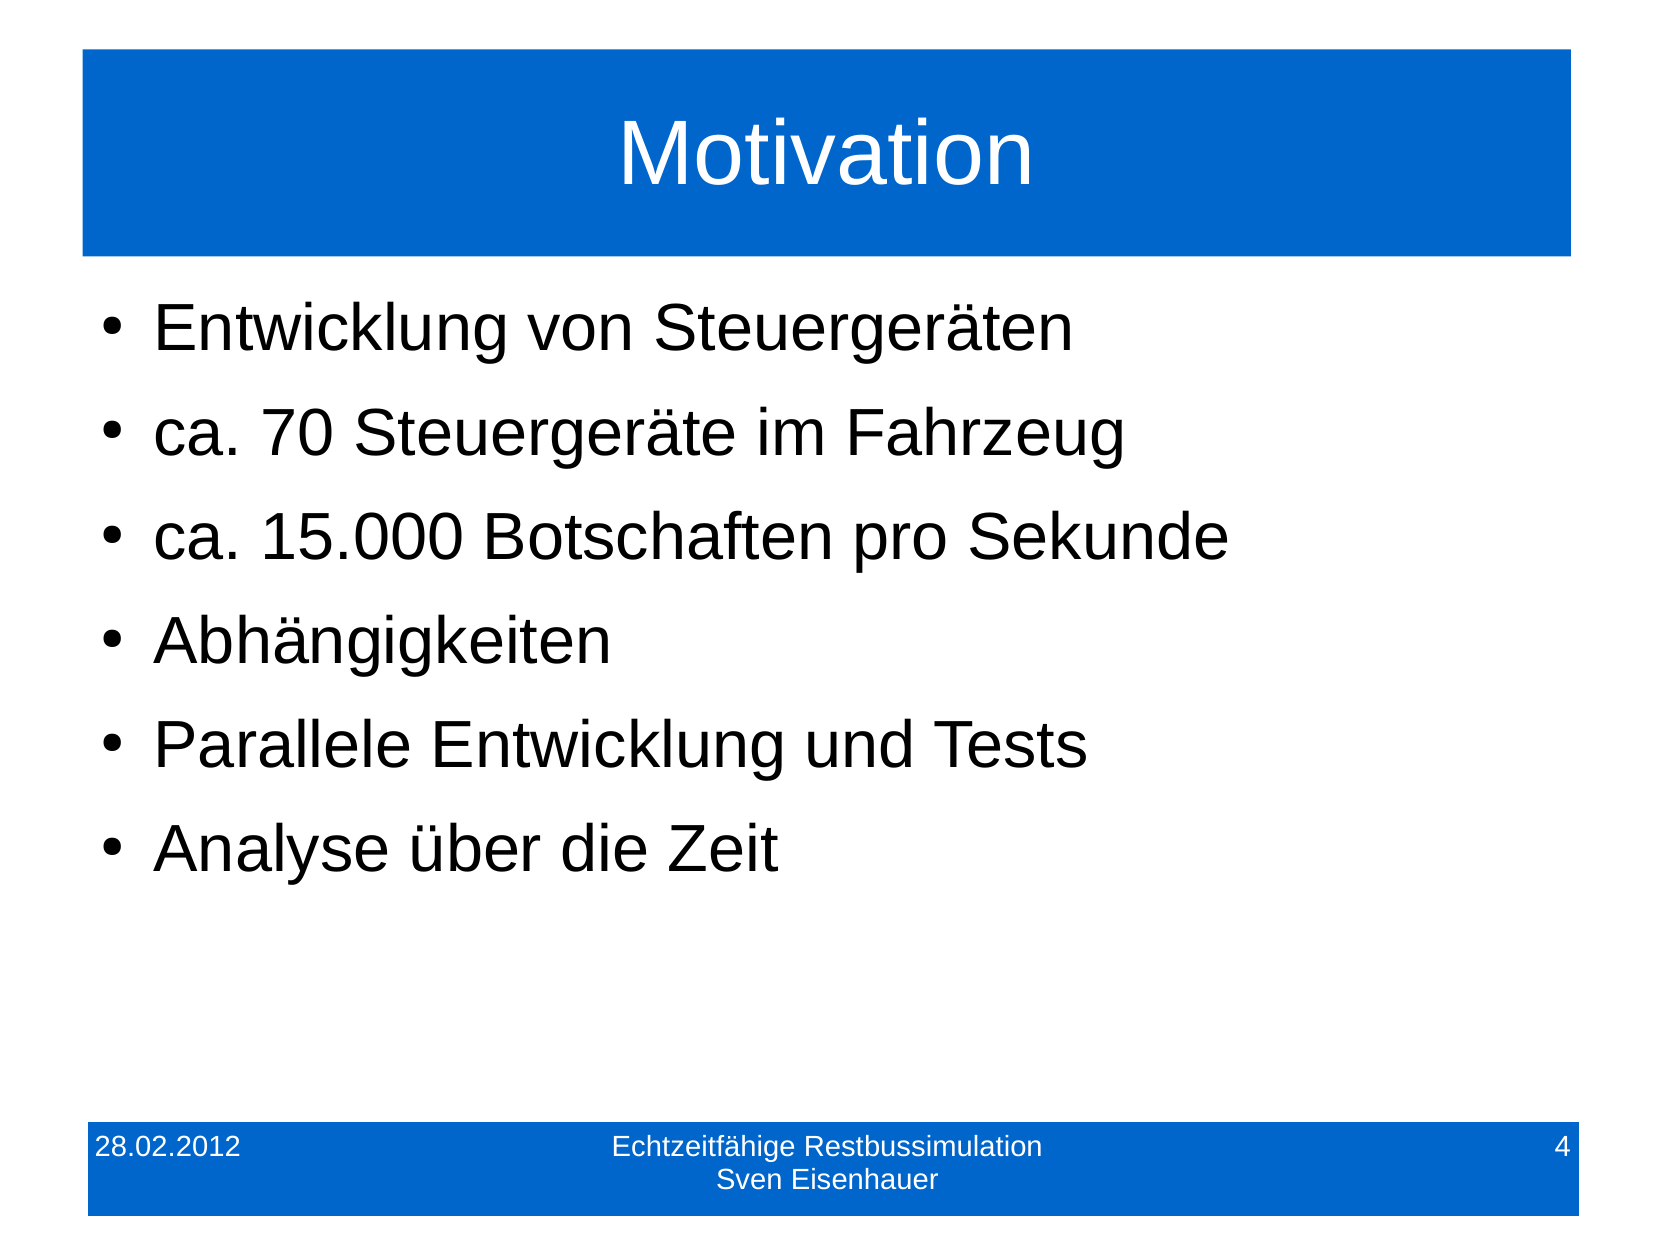

# Motivation
Entwicklung von Steuergeräten
ca. 70 Steuergeräte im Fahrzeug
ca. 15.000 Botschaften pro Sekunde
Abhängigkeiten
Parallele Entwicklung und Tests
Analyse über die Zeit
28.02.2012
Echtzeitfähige Restbussimulation
4